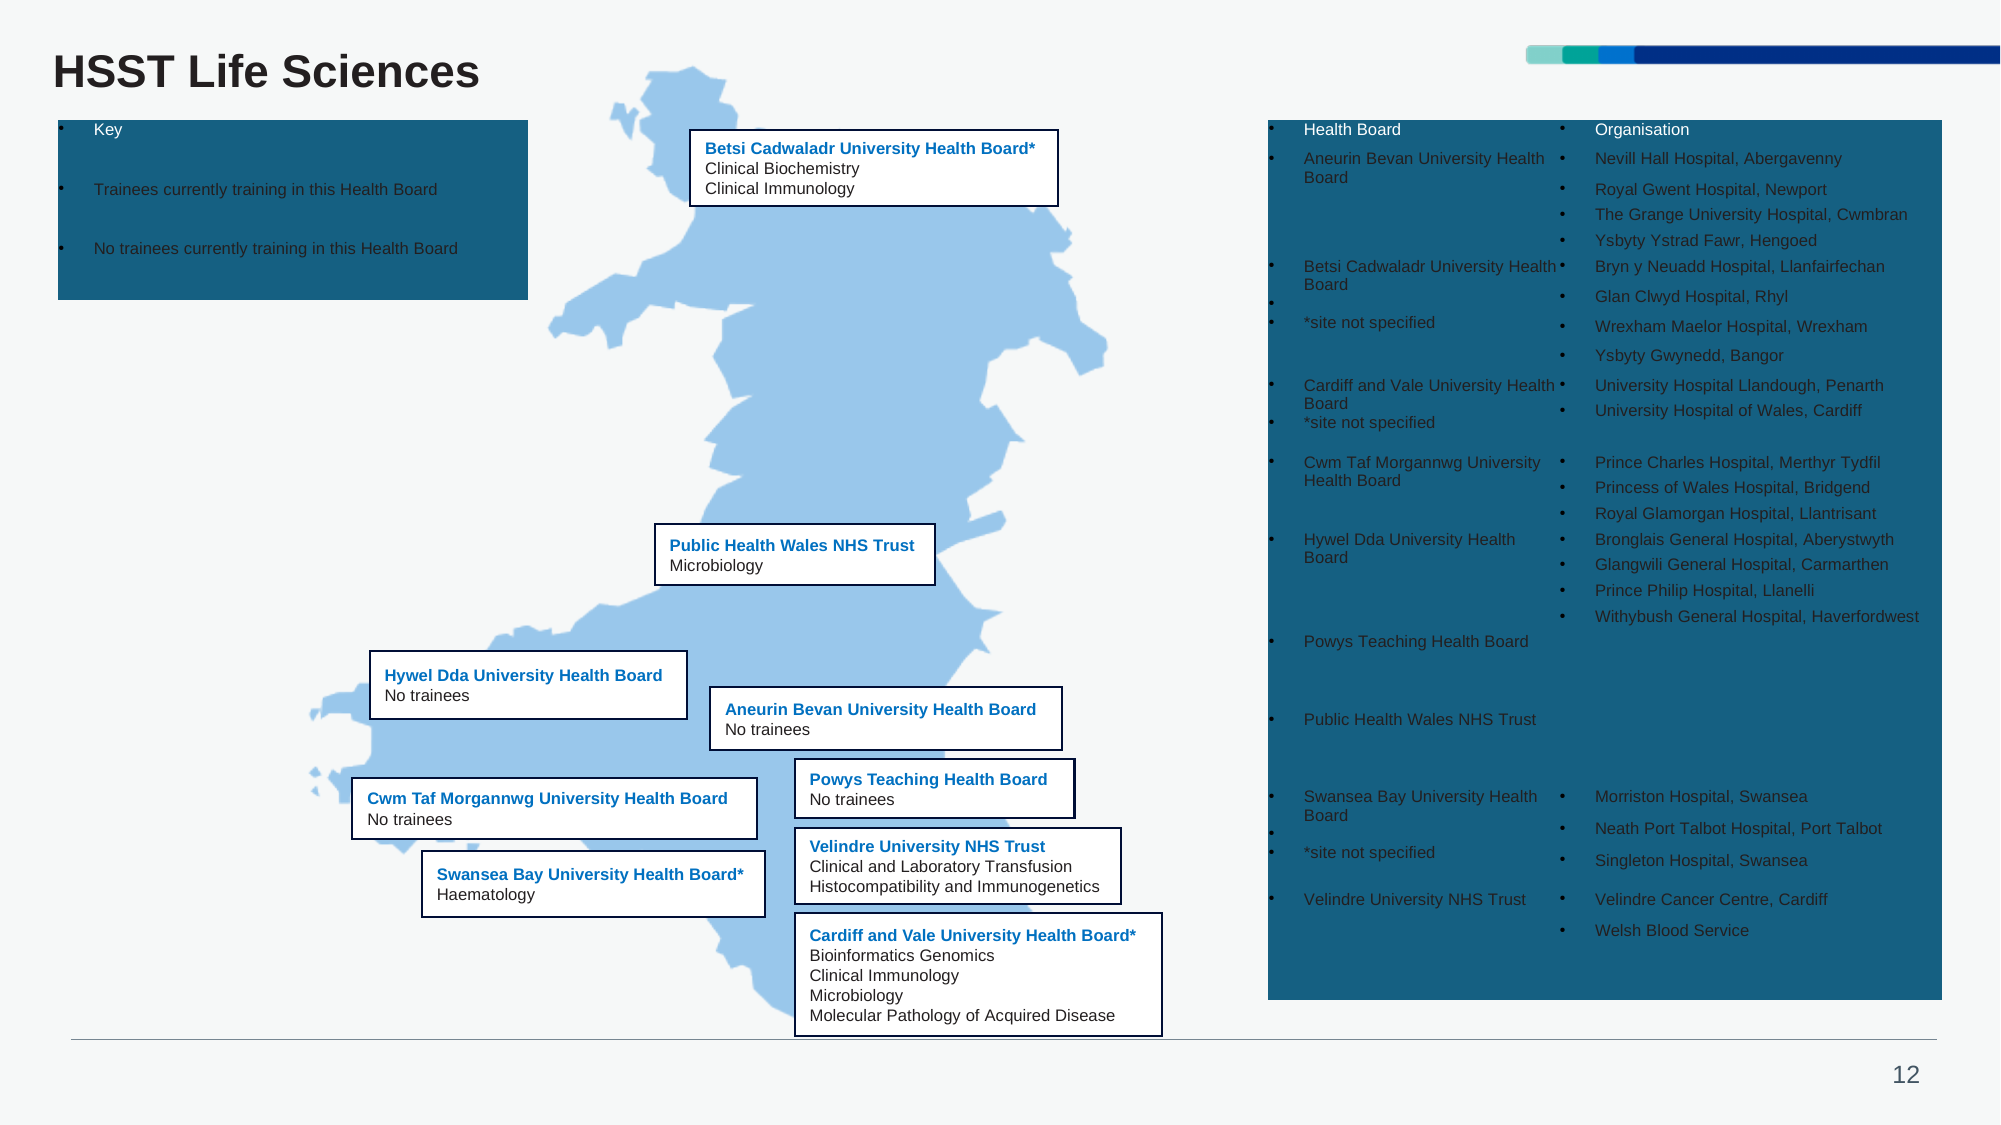

HSST Life Sciences
| Key | |
| --- | --- |
| Trainees currently training in this Health Board | |
| No trainees currently training in this Health Board | |
| Health Board | Organisation |
| --- | --- |
| Aneurin Bevan University Health Board | Nevill Hall Hospital, Abergavenny |
| | Royal Gwent Hospital, Newport |
| | The Grange University Hospital, Cwmbran |
| | Ysbyty Ystrad Fawr, Hengoed |
| Betsi Cadwaladr University Health Board \*site not specified | Bryn y Neuadd Hospital, Llanfairfechan |
| | Glan Clwyd Hospital, Rhyl |
| | Wrexham Maelor Hospital, Wrexham |
| | Ysbyty Gwynedd, Bangor |
| Cardiff and Vale University Health Board \*site not specified | University Hospital Llandough, Penarth |
| | University Hospital of Wales, Cardiff |
| Cwm Taf Morgannwg University Health Board | Prince Charles Hospital, Merthyr Tydfil |
| | Princess of Wales Hospital, Bridgend |
| | Royal Glamorgan Hospital, Llantrisant |
| Hywel Dda University Health Board | Bronglais General Hospital, Aberystwyth |
| | Glangwili General Hospital, Carmarthen |
| | Prince Philip Hospital, Llanelli |
| | Withybush General Hospital, Haverfordwest |
| Powys Teaching Health Board | |
| Public Health Wales NHS Trust | |
| Swansea Bay University Health Board \*site not specified | Morriston Hospital, Swansea |
| | Neath Port Talbot Hospital, Port Talbot |
| | Singleton Hospital, Swansea |
| Velindre University NHS Trust | Velindre Cancer Centre, Cardiff |
| | Welsh Blood Service |
Betsi Cadwaladr University Health Board*
Clinical Biochemistry
Clinical Immunology
Public Health Wales NHS Trust
Microbiology
Hywel Dda University Health Board
No trainees
Aneurin Bevan University Health Board
No trainees
Powys Teaching Health Board
No trainees
Cwm Taf Morgannwg University Health Board
No trainees
Velindre University NHS Trust
Clinical and Laboratory Transfusion
Histocompatibility and Immunogenetics
Swansea Bay University Health Board*
Haematology
Cardiff and Vale University Health Board*
Bioinformatics Genomics
Clinical Immunology
Microbiology
Molecular Pathology of Acquired Disease